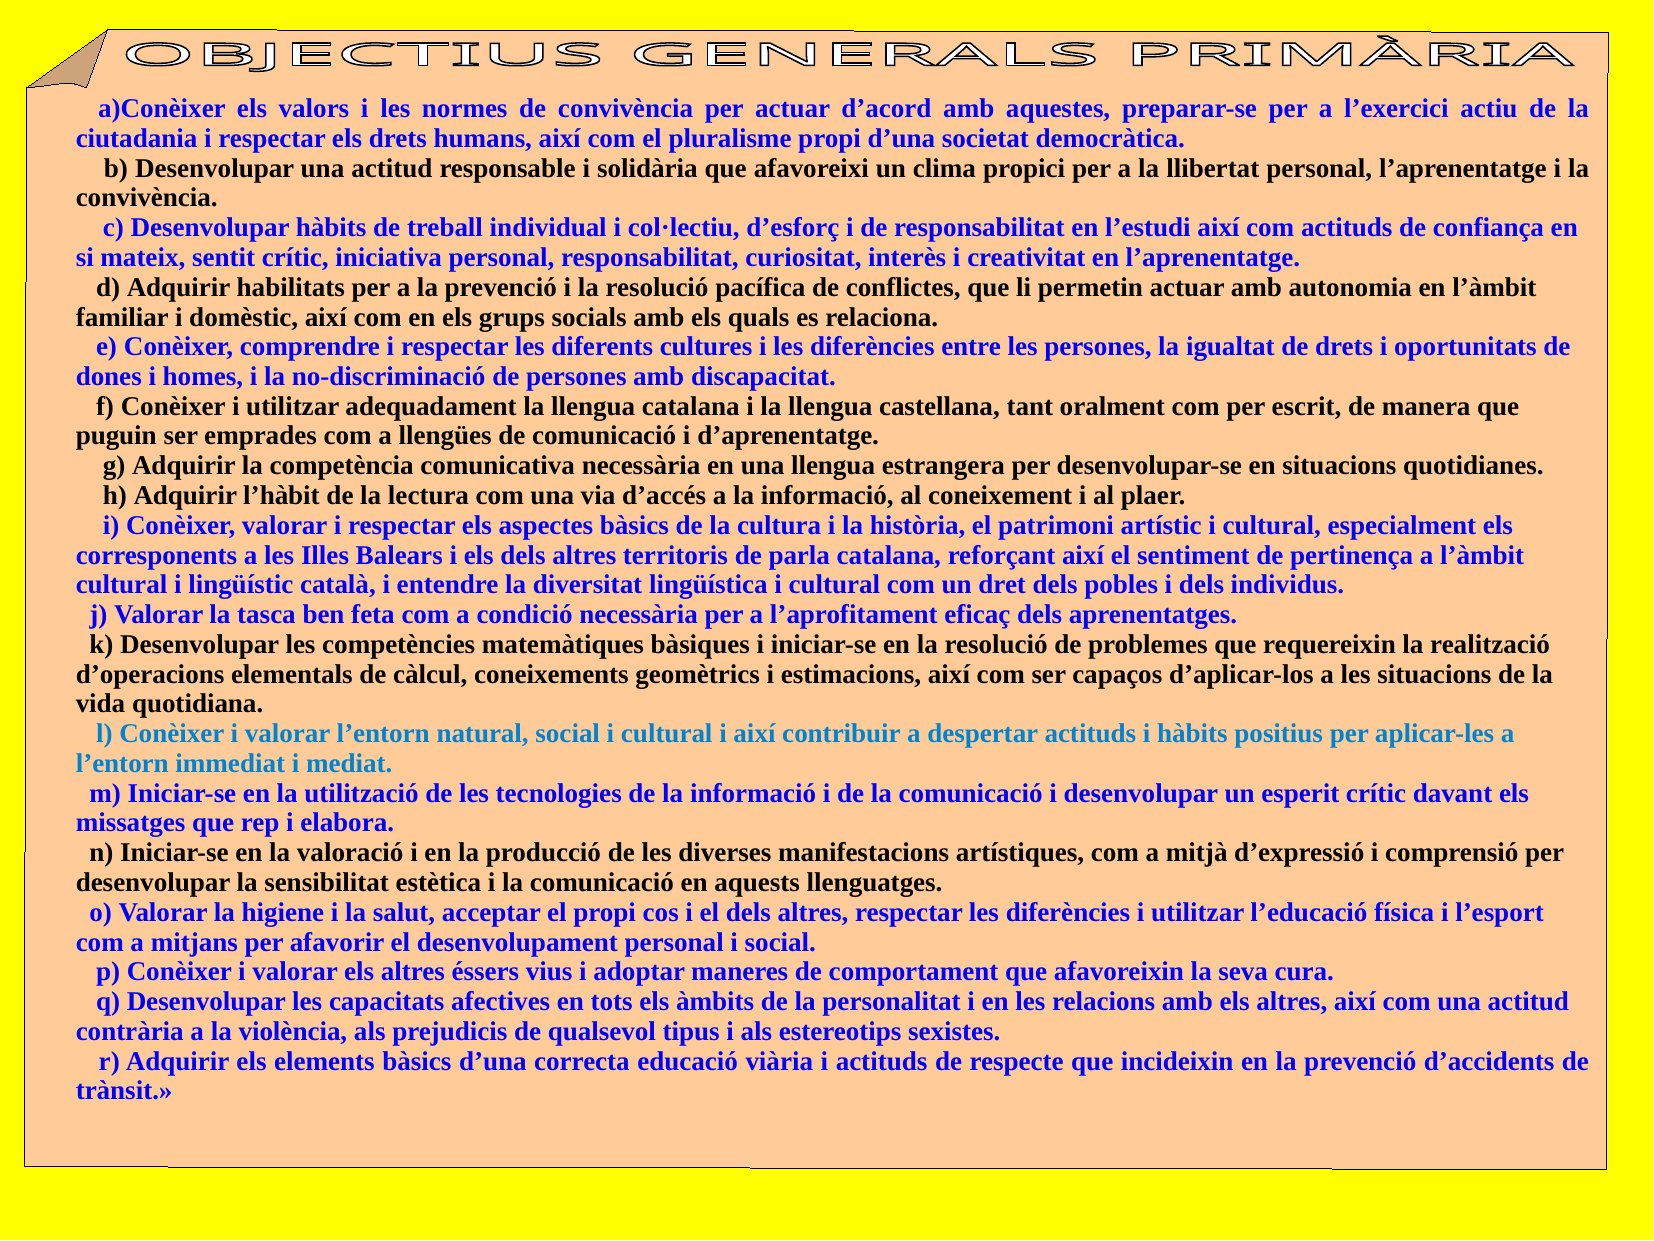

OBJECTIUS GENERALS PRIMÀRIA
 a)Conèixer els valors i les normes de convivència per actuar d’acord amb aquestes, preparar-se per a l’exercici actiu de la ciutadania i respectar els drets humans, així com el pluralisme propi d’una societat democràtica.
 b) Desenvolupar una actitud responsable i solidària que afavoreixi un clima propici per a la llibertat personal, l’aprenentatge i la convivència.
 c) Desenvolupar hàbits de treball individual i col·lectiu, d’esforç i de responsabilitat en l’estudi així com actituds de confiança en si mateix, sentit crític, iniciativa personal, responsabilitat, curiositat, interès i creativitat en l’aprenentatge.
 d) Adquirir habilitats per a la prevenció i la resolució pacífica de conflictes, que li permetin actuar amb autonomia en l’àmbit familiar i domèstic, així com en els grups socials amb els quals es relaciona.
 e) Conèixer, comprendre i respectar les diferents cultures i les diferències entre les persones, la igualtat de drets i oportunitats de dones i homes, i la no-discriminació de persones amb discapacitat.
 f) Conèixer i utilitzar adequadament la llengua catalana i la llengua castellana, tant oralment com per escrit, de manera que puguin ser emprades com a llengües de comunicació i d’aprenentatge.
 g) Adquirir la competència comunicativa necessària en una llengua estrangera per desenvolupar-se en situacions quotidianes.
 h) Adquirir l’hàbit de la lectura com una via d’accés a la informació, al coneixement i al plaer.
 i) Conèixer, valorar i respectar els aspectes bàsics de la cultura i la història, el patrimoni artístic i cultural, especialment els corresponents a les Illes Balears i els dels altres territoris de parla catalana, reforçant així el sentiment de pertinença a l’àmbit cultural i lingüístic català, i entendre la diversitat lingüística i cultural com un dret dels pobles i dels individus.
 j) Valorar la tasca ben feta com a condició necessària per a l’aprofitament eficaç dels aprenentatges.
 k) Desenvolupar les competències matemàtiques bàsiques i iniciar-se en la resolució de problemes que requereixin la realització d’operacions elementals de càlcul, coneixements geomètrics i estimacions, així com ser capaços d’aplicar-los a les situacions de la vida quotidiana.
 l) Conèixer i valorar l’entorn natural, social i cultural i així contribuir a despertar actituds i hàbits positius per aplicar-les a l’entorn immediat i mediat.
 m) Iniciar-se en la utilització de les tecnologies de la informació i de la comunicació i desenvolupar un esperit crític davant els missatges que rep i elabora.
 n) Iniciar-se en la valoració i en la producció de les diverses manifestacions artístiques, com a mitjà d’expressió i comprensió per desenvolupar la sensibilitat estètica i la comunicació en aquests llenguatges.
 o) Valorar la higiene i la salut, acceptar el propi cos i el dels altres, respectar les diferències i utilitzar l’educació física i l’esport com a mitjans per afavorir el desenvolupament personal i social.
 p) Conèixer i valorar els altres éssers vius i adoptar maneres de comportament que afavoreixin la seva cura.
 q) Desenvolupar les capacitats afectives en tots els àmbits de la personalitat i en les relacions amb els altres, així com una actitud contrària a la violència, als prejudicis de qualsevol tipus i als estereotips sexistes.
 r) Adquirir els elements bàsics d’una correcta educació viària i actituds de respecte que incideixin en la prevenció d’accidents de trànsit.»